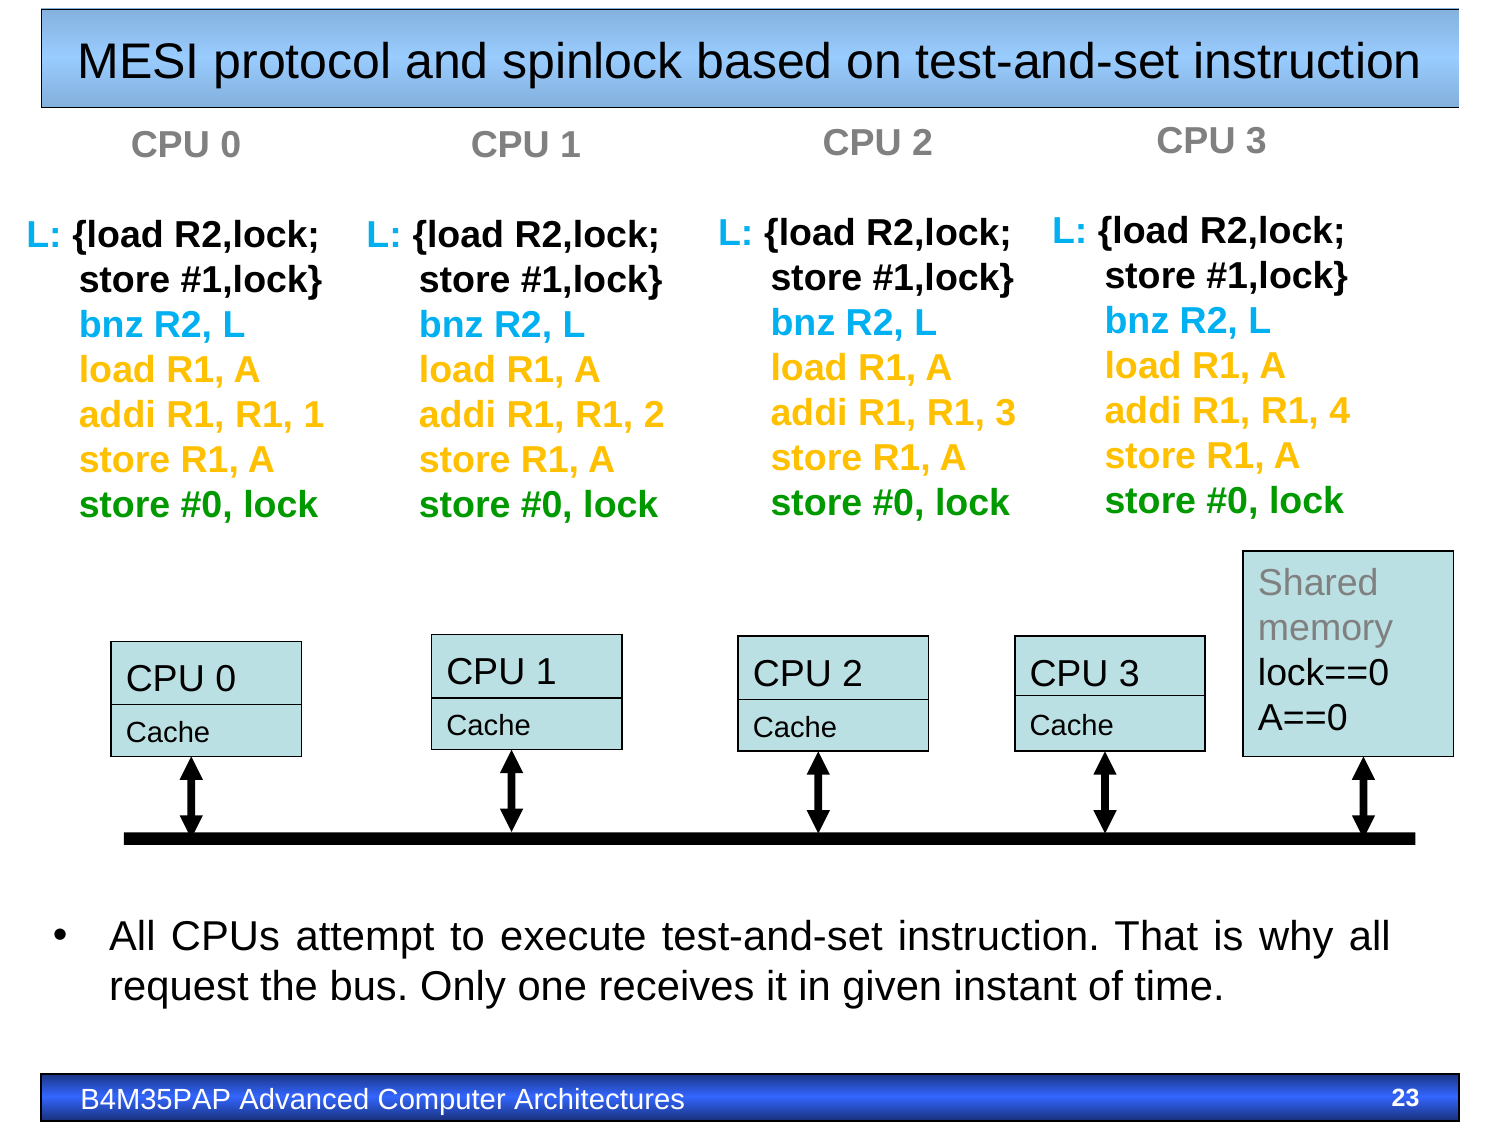

# MESI protocol and spinlock based on test-and-set instruction
CPU 3
L: {load R2,lock;
 store #1,lock}
 bnz R2, L
 load R1, A
 addi R1, R1, 4
 store R1, A
 store #0, lock
CPU 2
L: {load R2,lock;
 store #1,lock}
 bnz R2, L
 load R1, A
 addi R1, R1, 3
 store R1, A
 store #0, lock
CPU 0
L: {load R2,lock;
 store #1,lock}
 bnz R2, L
 load R1, A
 addi R1, R1, 1
 store R1, A
 store #0, lock
CPU 1
L: {load R2,lock;
 store #1,lock}
 bnz R2, L
 load R1, A
 addi R1, R1, 2
 store R1, A
 store #0, lock
Shared
memory
lock==0
A==0
CPU 1
CPU 2
CPU 3
CPU 0
Cache
Cache
Cache
Cache
All CPUs attempt to execute test-and-set instruction. That is why all request the bus. Only one receives it in given instant of time.